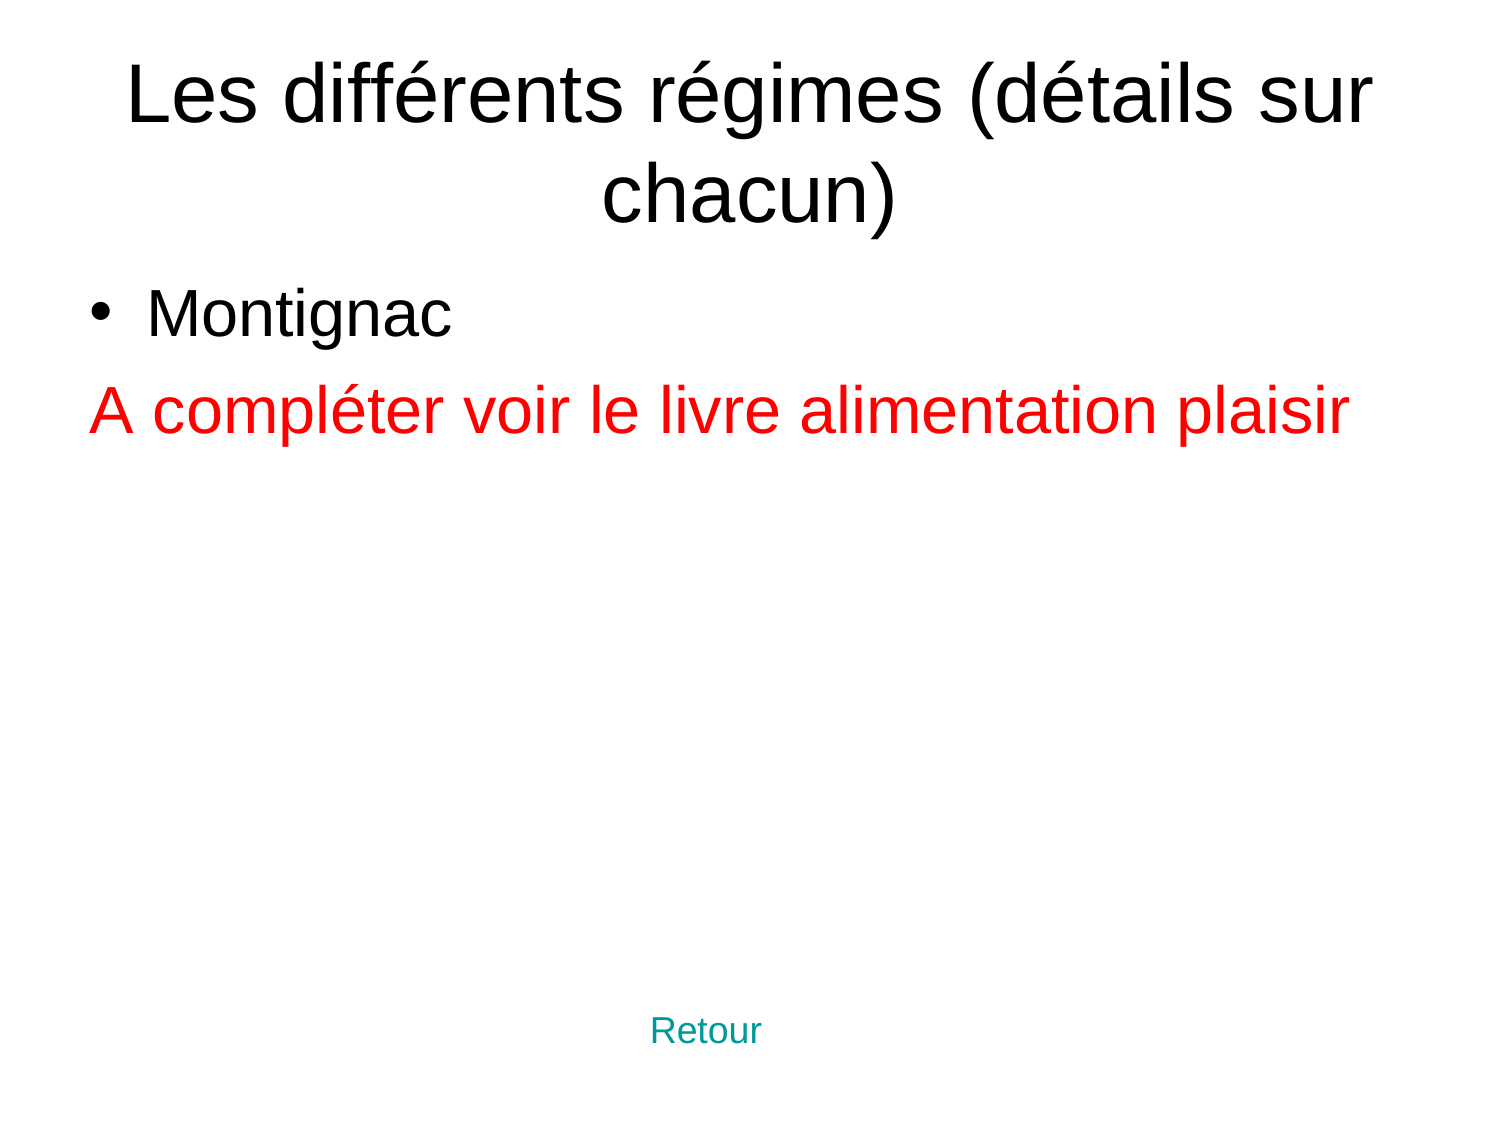

# Les différents régimes (détails sur chacun)
Montignac
A compléter voir le livre alimentation plaisir
Retour